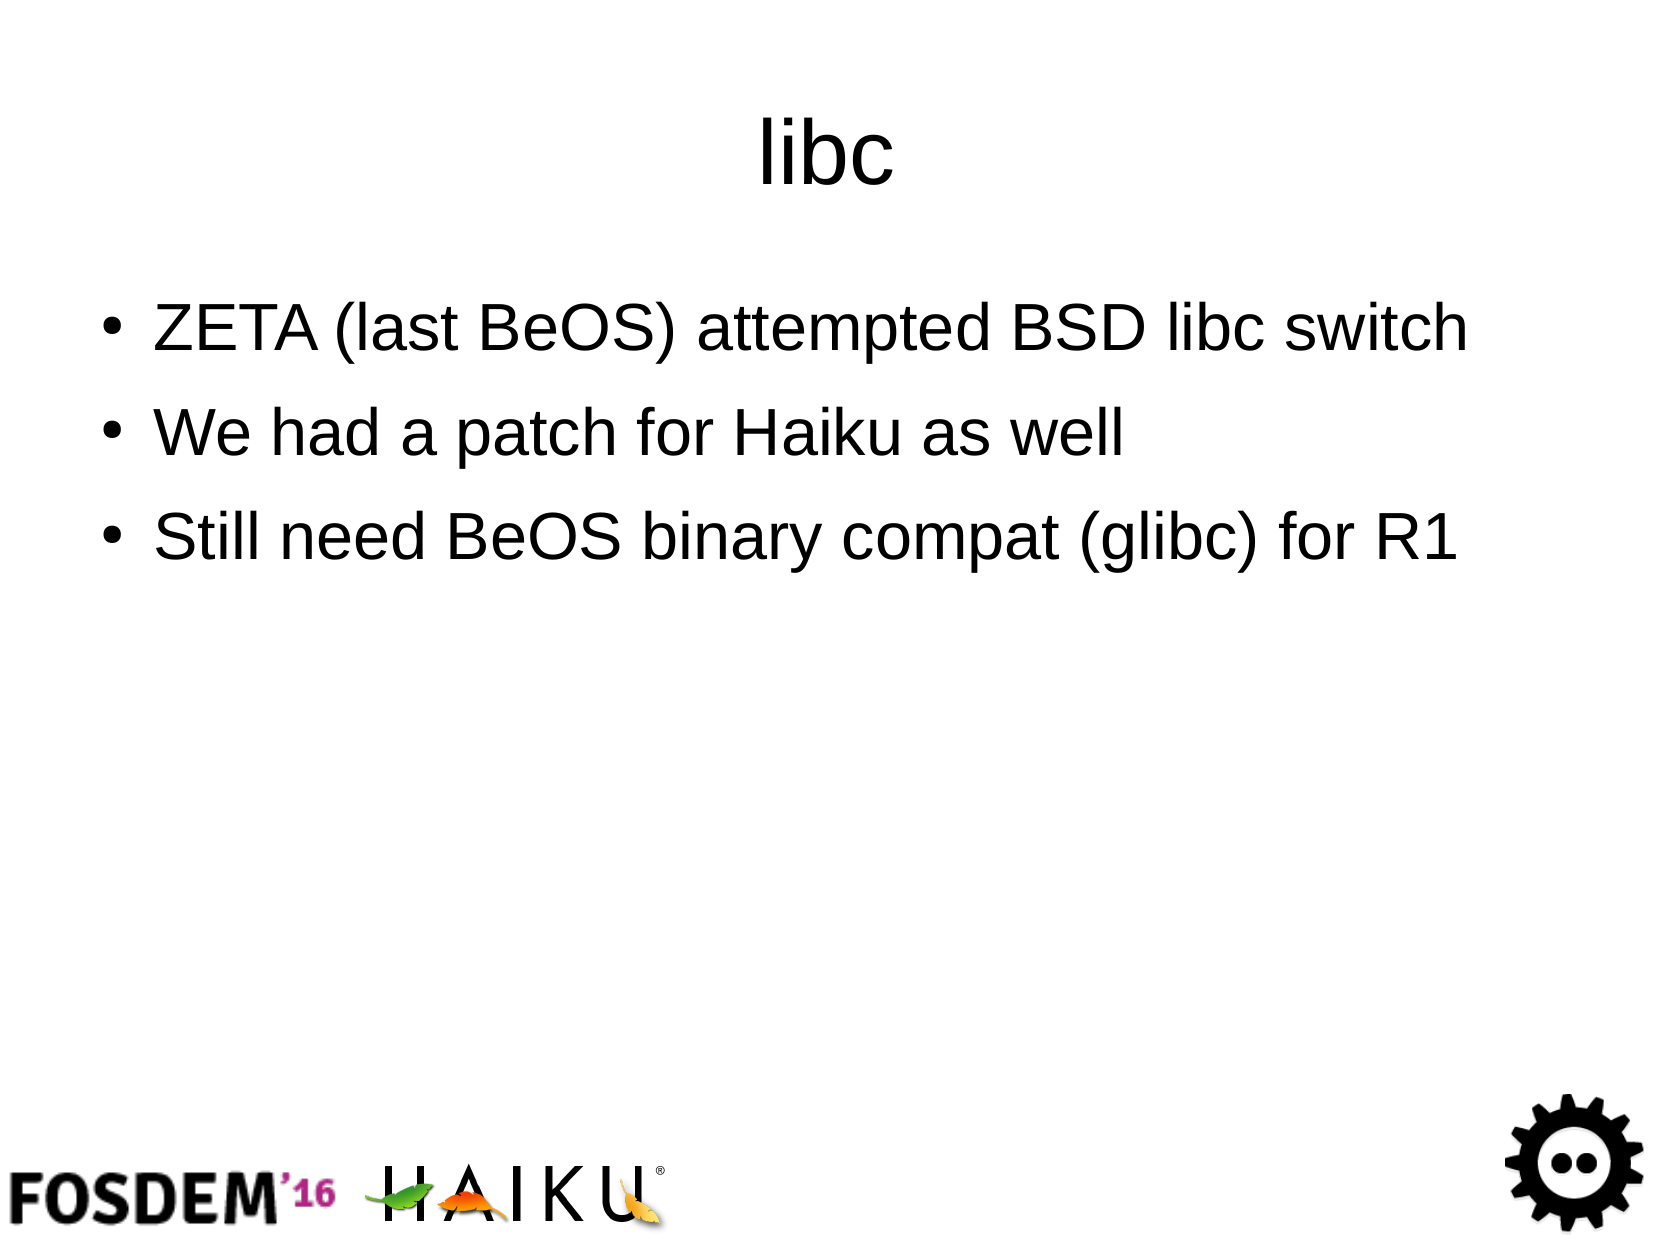

# libc
ZETA (last BeOS) attempted BSD libc switch
We had a patch for Haiku as well
Still need BeOS binary compat (glibc) for R1